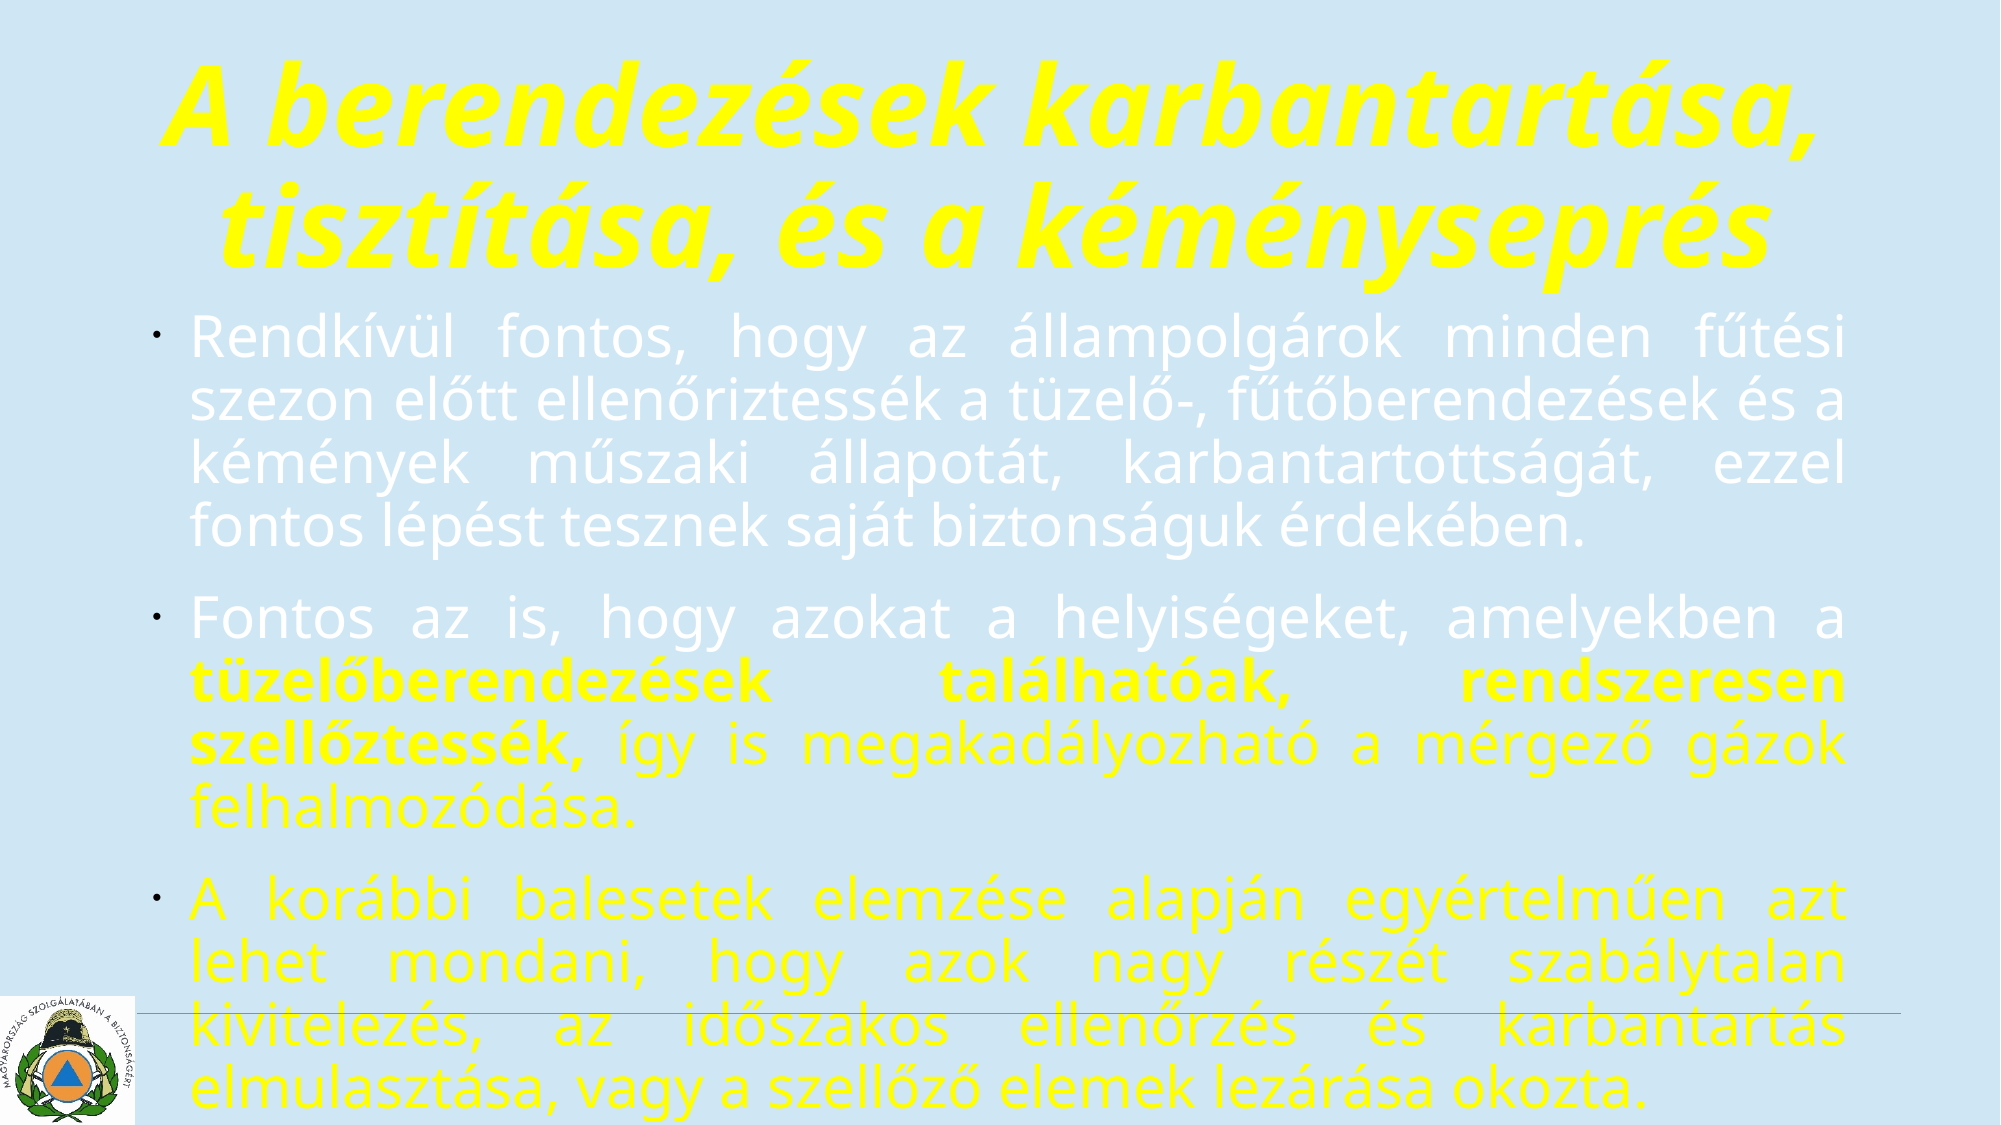

# A berendezések karbantartása, tisztítása, és a kéményseprés
Rendkívül fontos, hogy az állampolgárok minden fűtési szezon előtt ellenőriztessék a tüzelő-, fűtőberendezések és a kémények műszaki állapotát, karbantartottságát, ezzel fontos lépést tesznek saját biztonságuk érdekében.
Fontos az is, hogy azokat a helyiségeket, amelyekben a tüzelőberendezések találhatóak, rendszeresen szellőztessék, így is megakadályozható a mérgező gázok felhalmozódása.
A korábbi balesetek elemzése alapján egyértelműen azt lehet mondani, hogy azok nagy részét szabálytalan kivitelezés, az időszakos ellenőrzés és karbantartás elmulasztása, vagy a szellőző elemek lezárása okozta.